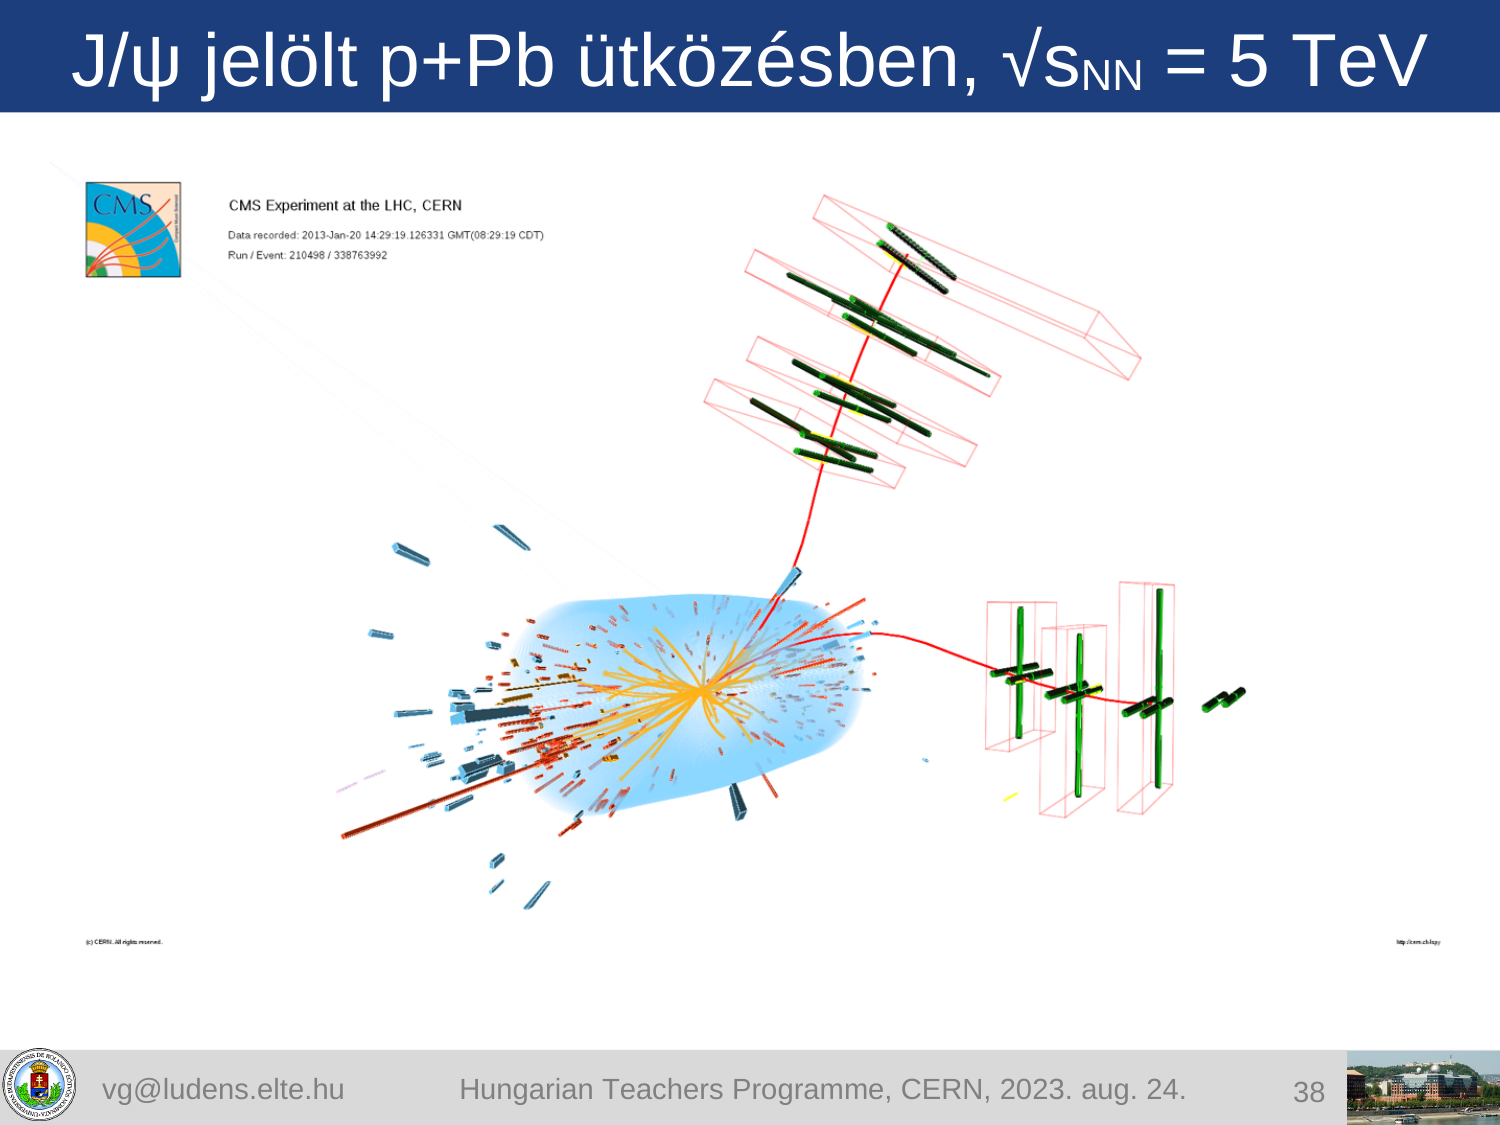

# J/ψ jelölt p+Pb ütközésben, √sNN = 5 TeV
38